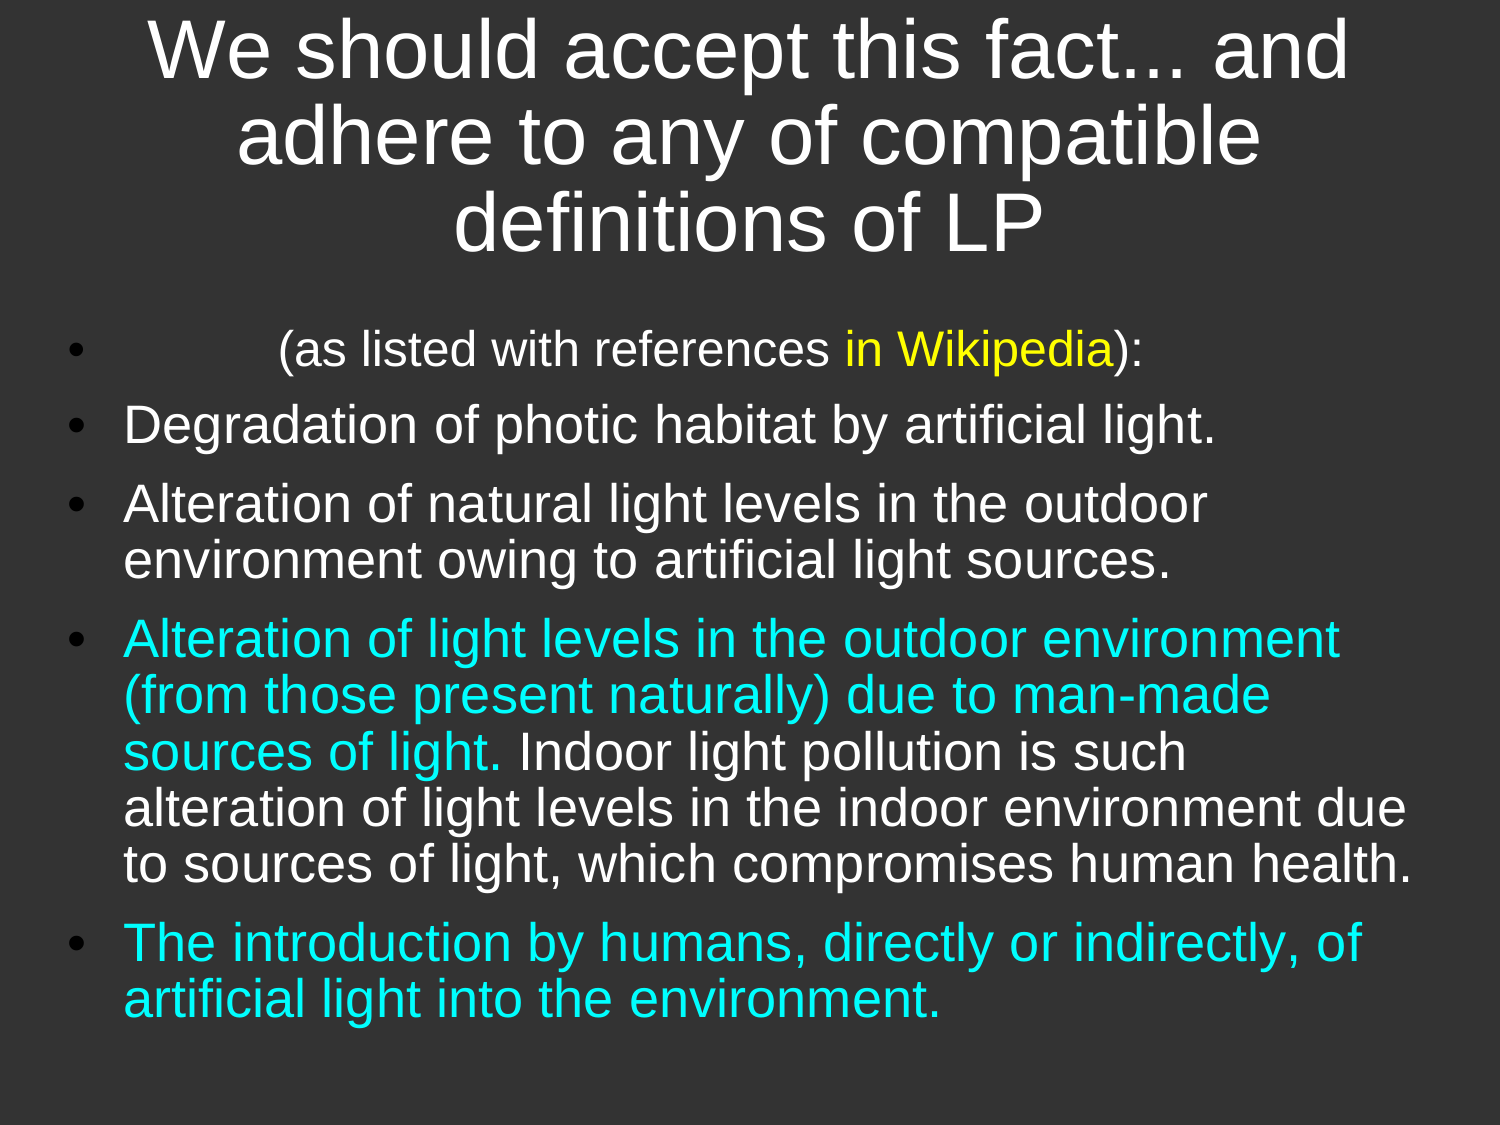

# We should accept this fact... and adhere to any of compatible definitions of LP
 (as listed with references in Wikipedia):
Degradation of photic habitat by artificial light.
Alteration of natural light levels in the outdoor environment owing to artificial light sources.
Alteration of light levels in the outdoor environment (from those present naturally) due to man-made sources of light. Indoor light pollution is such alteration of light levels in the indoor environment due to sources of light, which compromises human health.
The introduction by humans, directly or indirectly, of artificial light into the environment.